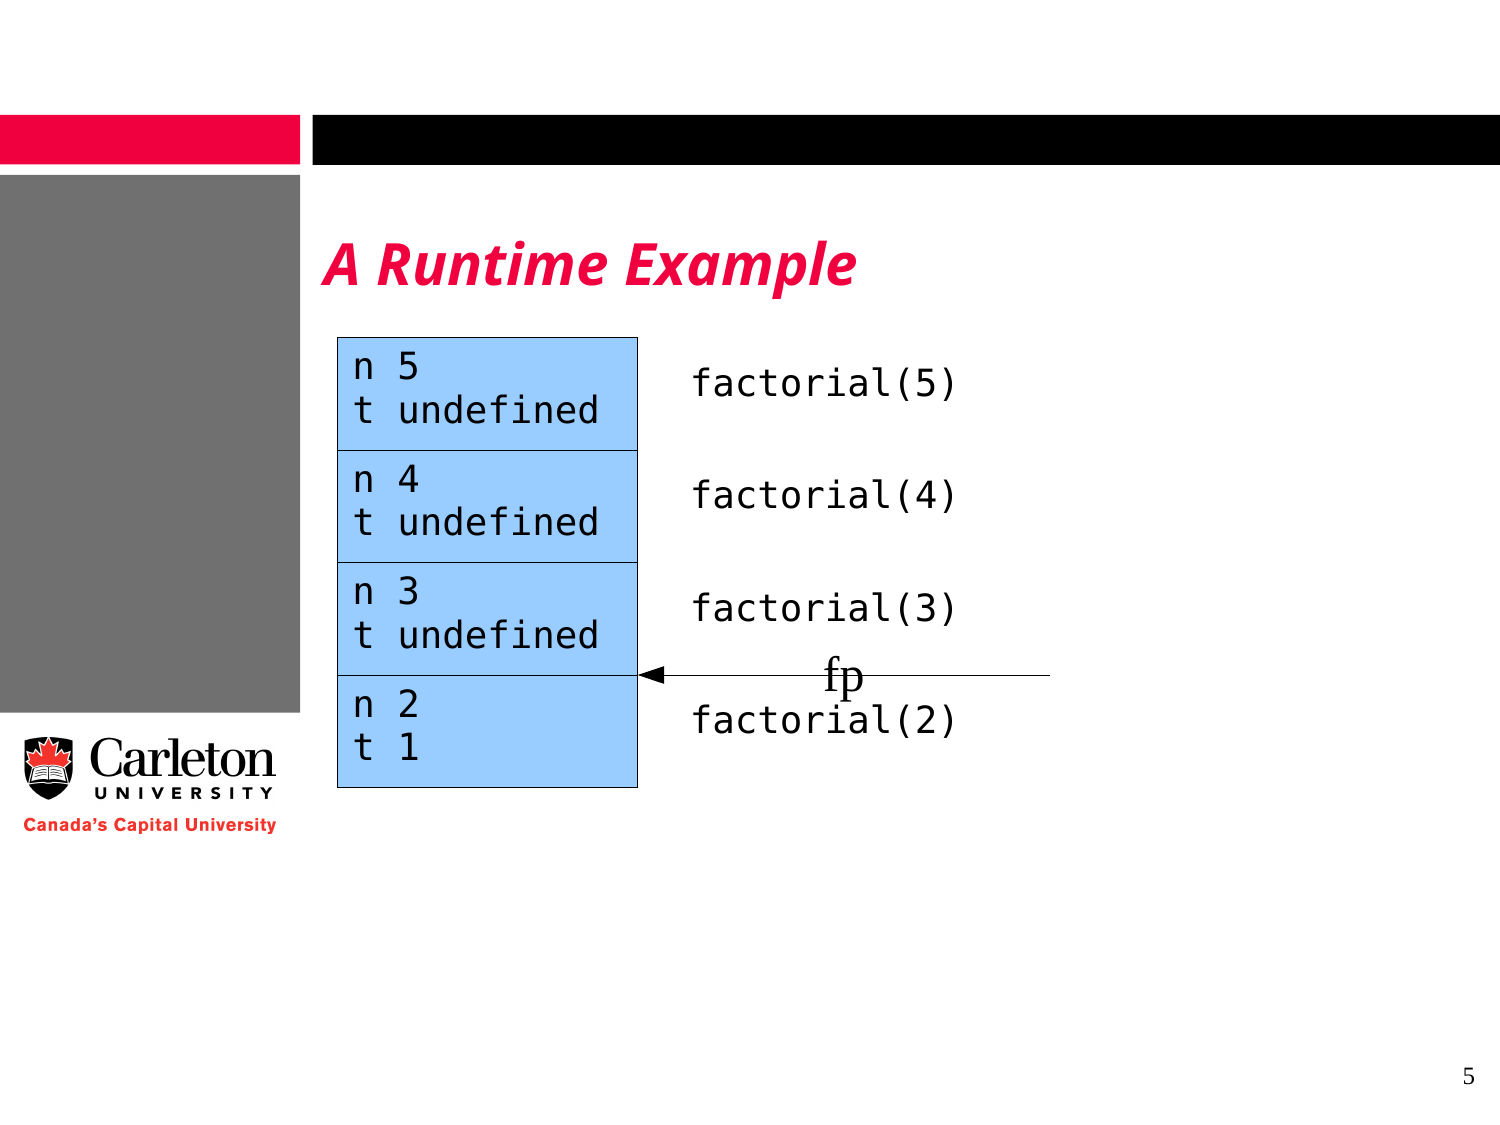

# A Runtime Example
n 5
t undefined
factorial(5)
n 4
t undefined
factorial(4)
n 3
t undefined
factorial(3)
n 2
t 1
fp
factorial(2)
5